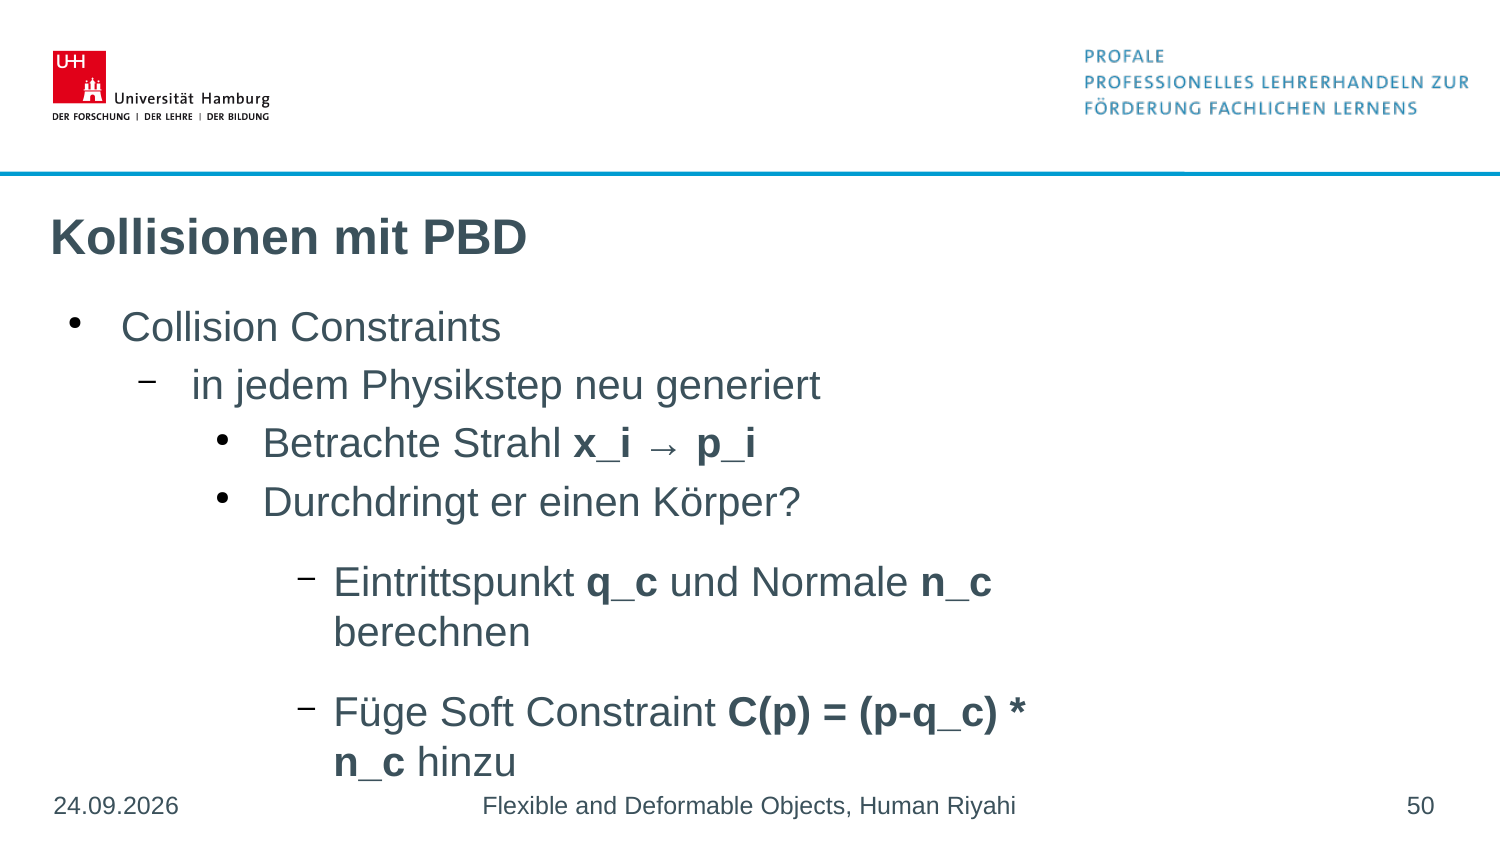

Quelle ist hier 10 minute physics von Matthias Müller (soft body videos)
Bild fehlt
# Kollisionen mit PBD
Collision Constraints
in jedem Physikstep neu generiert
Betrachte Strahl x_i → p_i
Durchdringt er einen Körper?
Eintrittspunkt q_c und Normale n_c berechnen
Füge Soft Constraint C(p) = (p-q_c) * n_c hinzu
Flexible and Deformable Objects, Human Riyahi